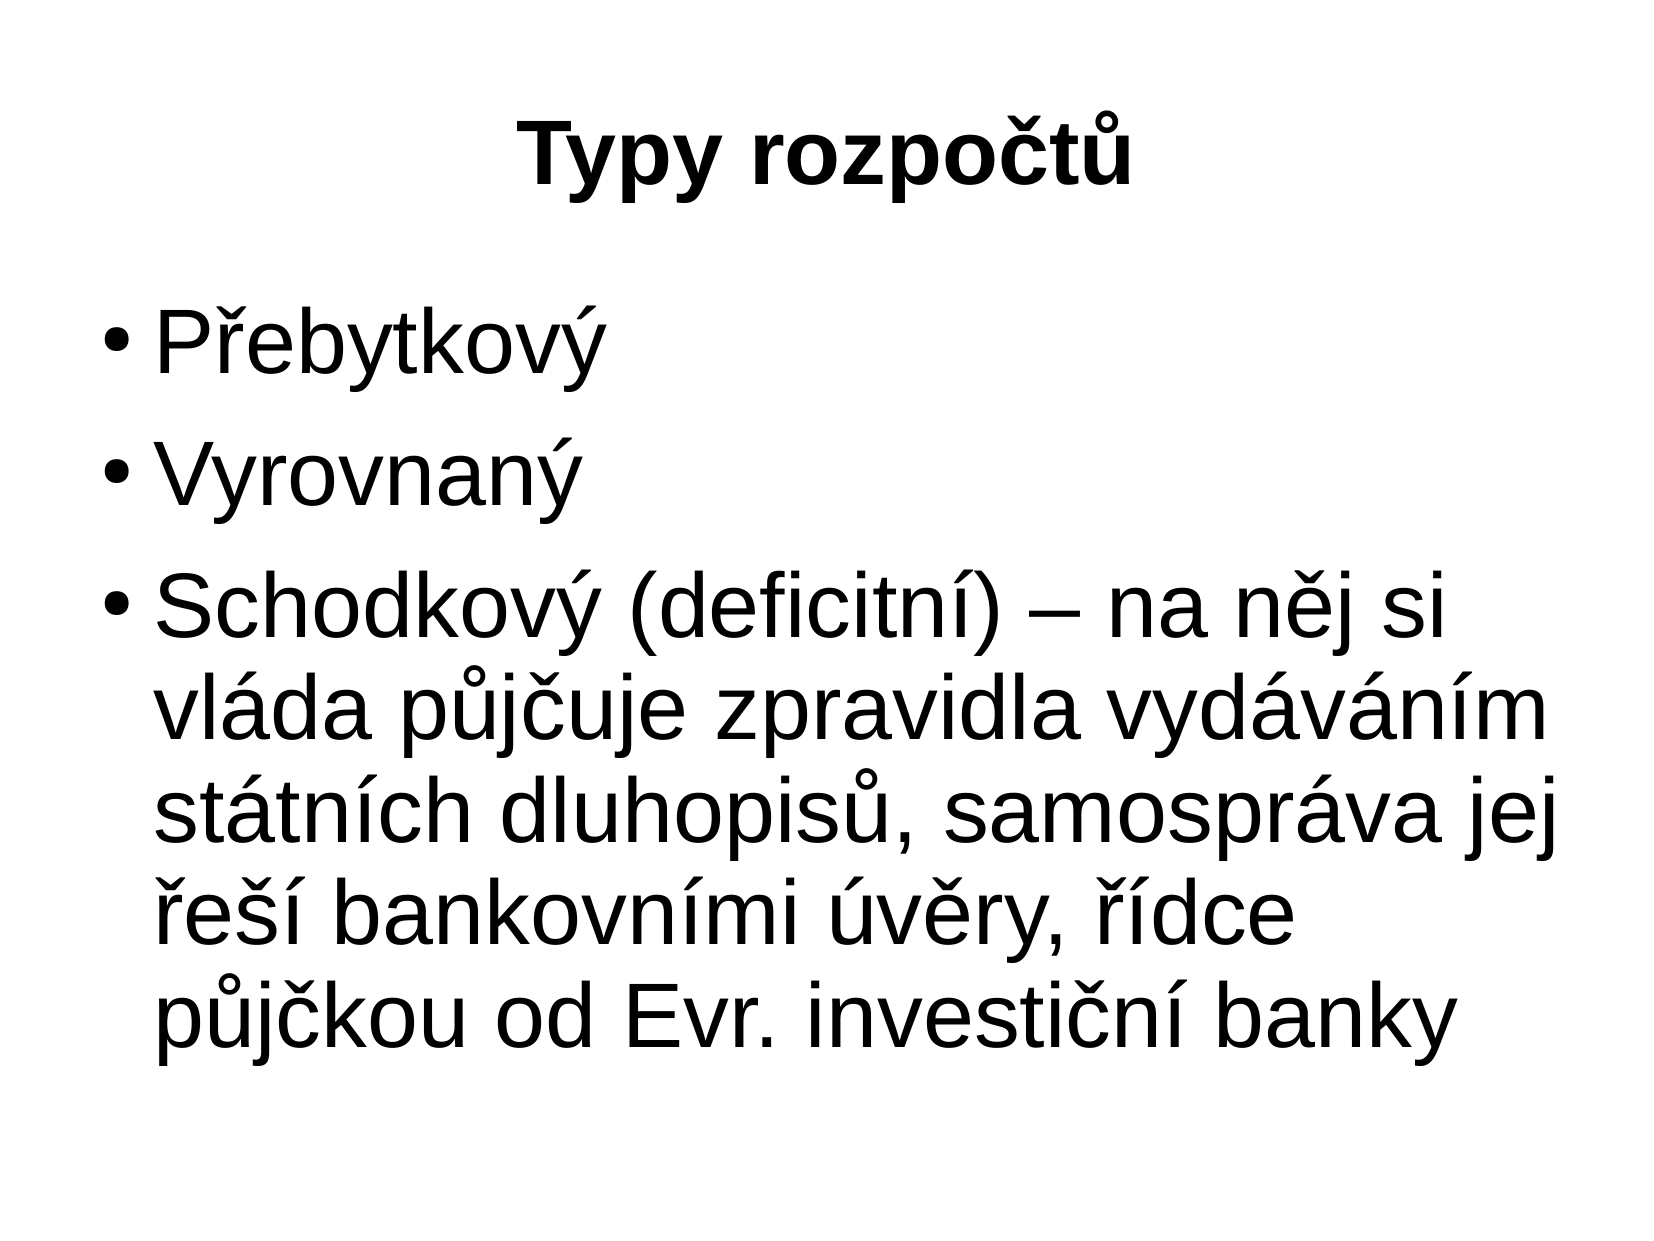

# Typy rozpočtů
Přebytkový
Vyrovnaný
Schodkový (deficitní) – na něj si vláda půjčuje zpravidla vydáváním státních dluhopisů, samospráva jej řeší bankovními úvěry, řídce půjčkou od Evr. investiční banky